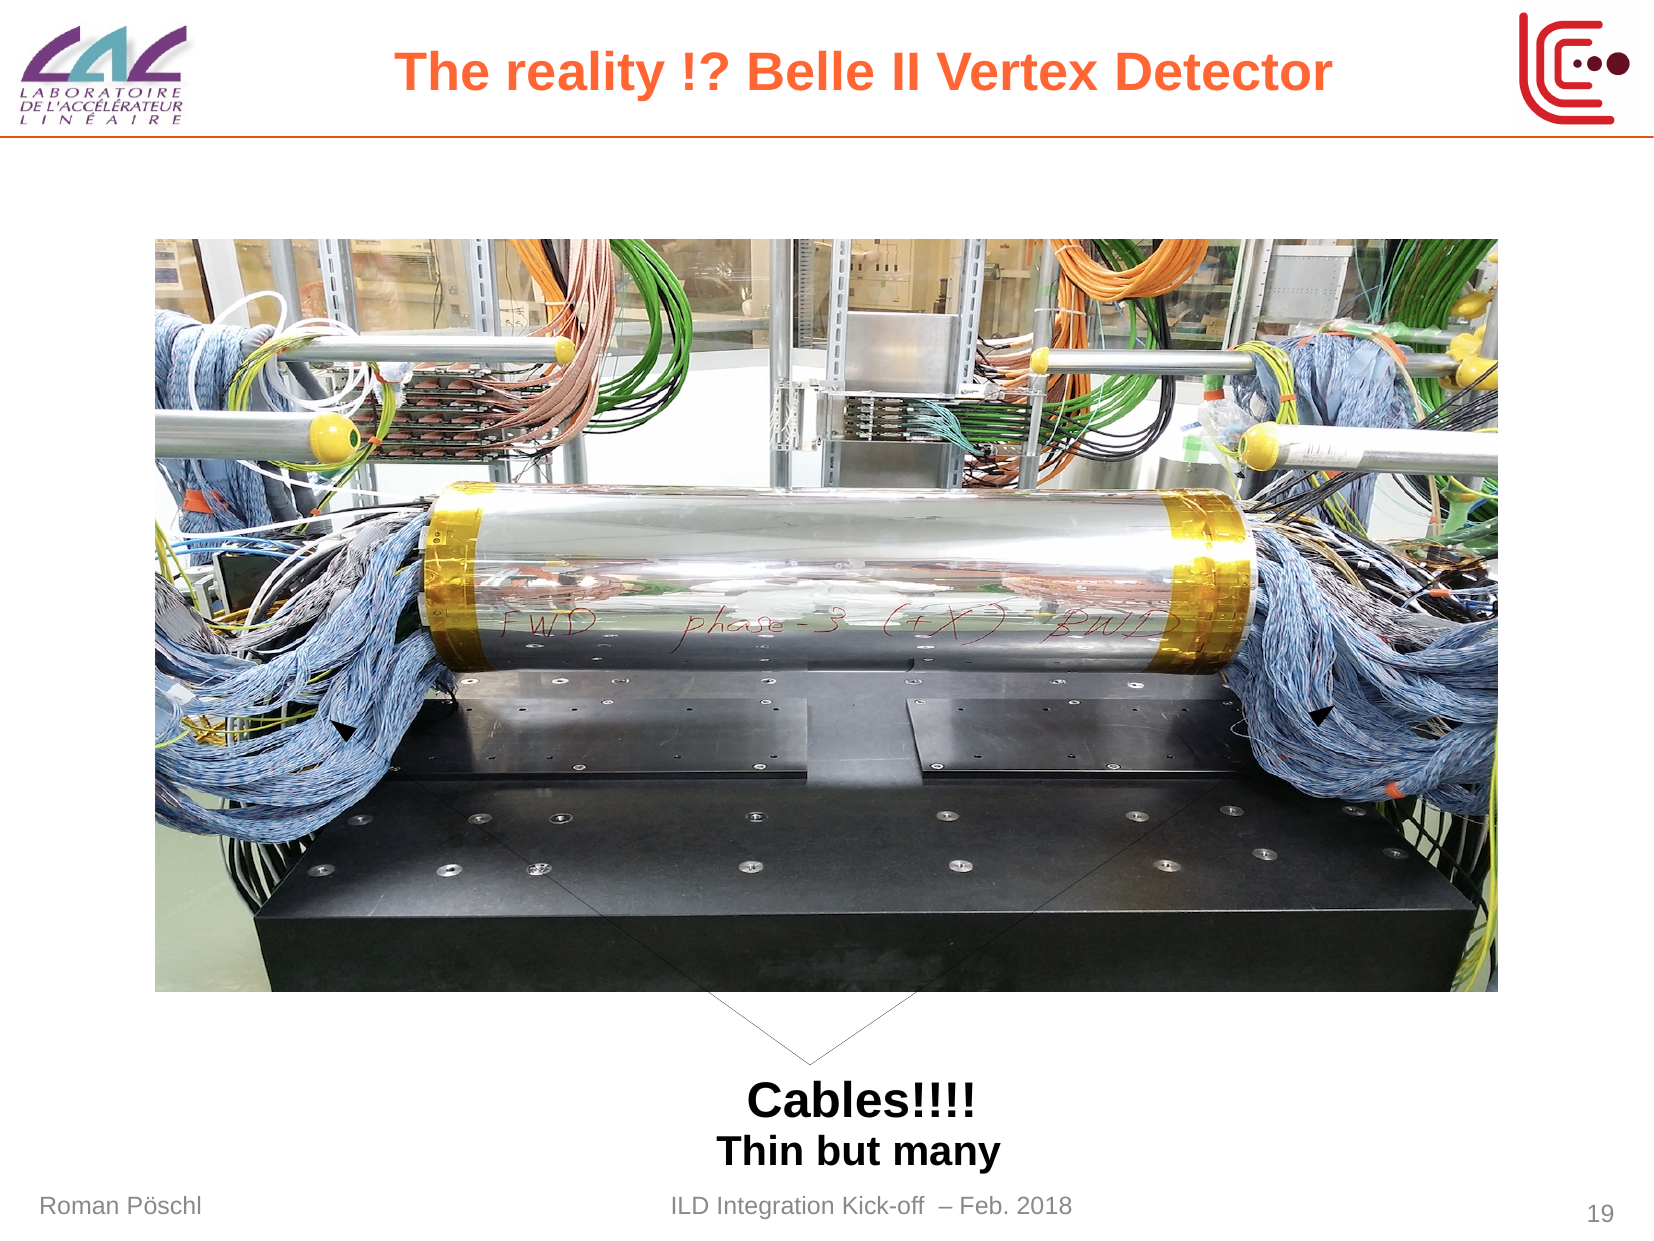

# The reality !? Belle II Vertex Detector
 Cables!!!!
 Thin but many